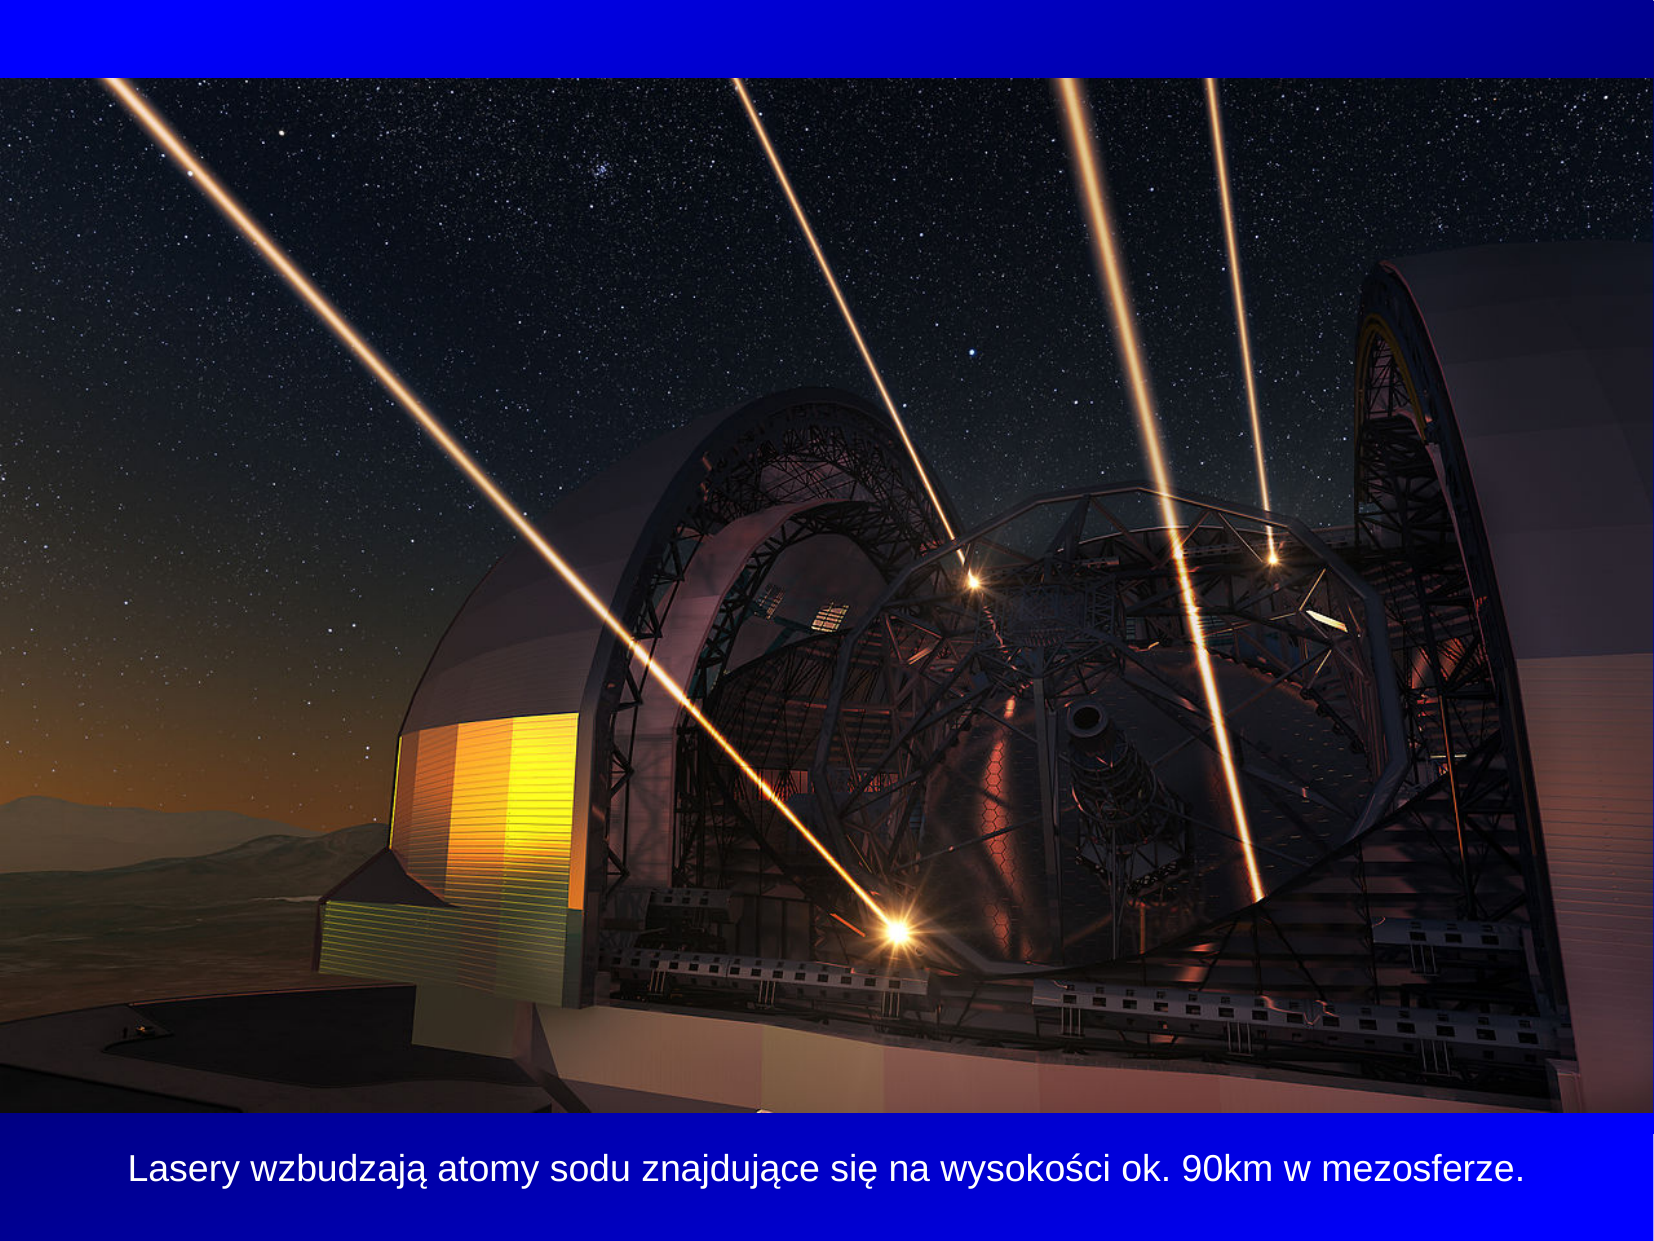

Lasery wzbudzają atomy sodu znajdujące się na wysokości ok. 90km w mezosferze.